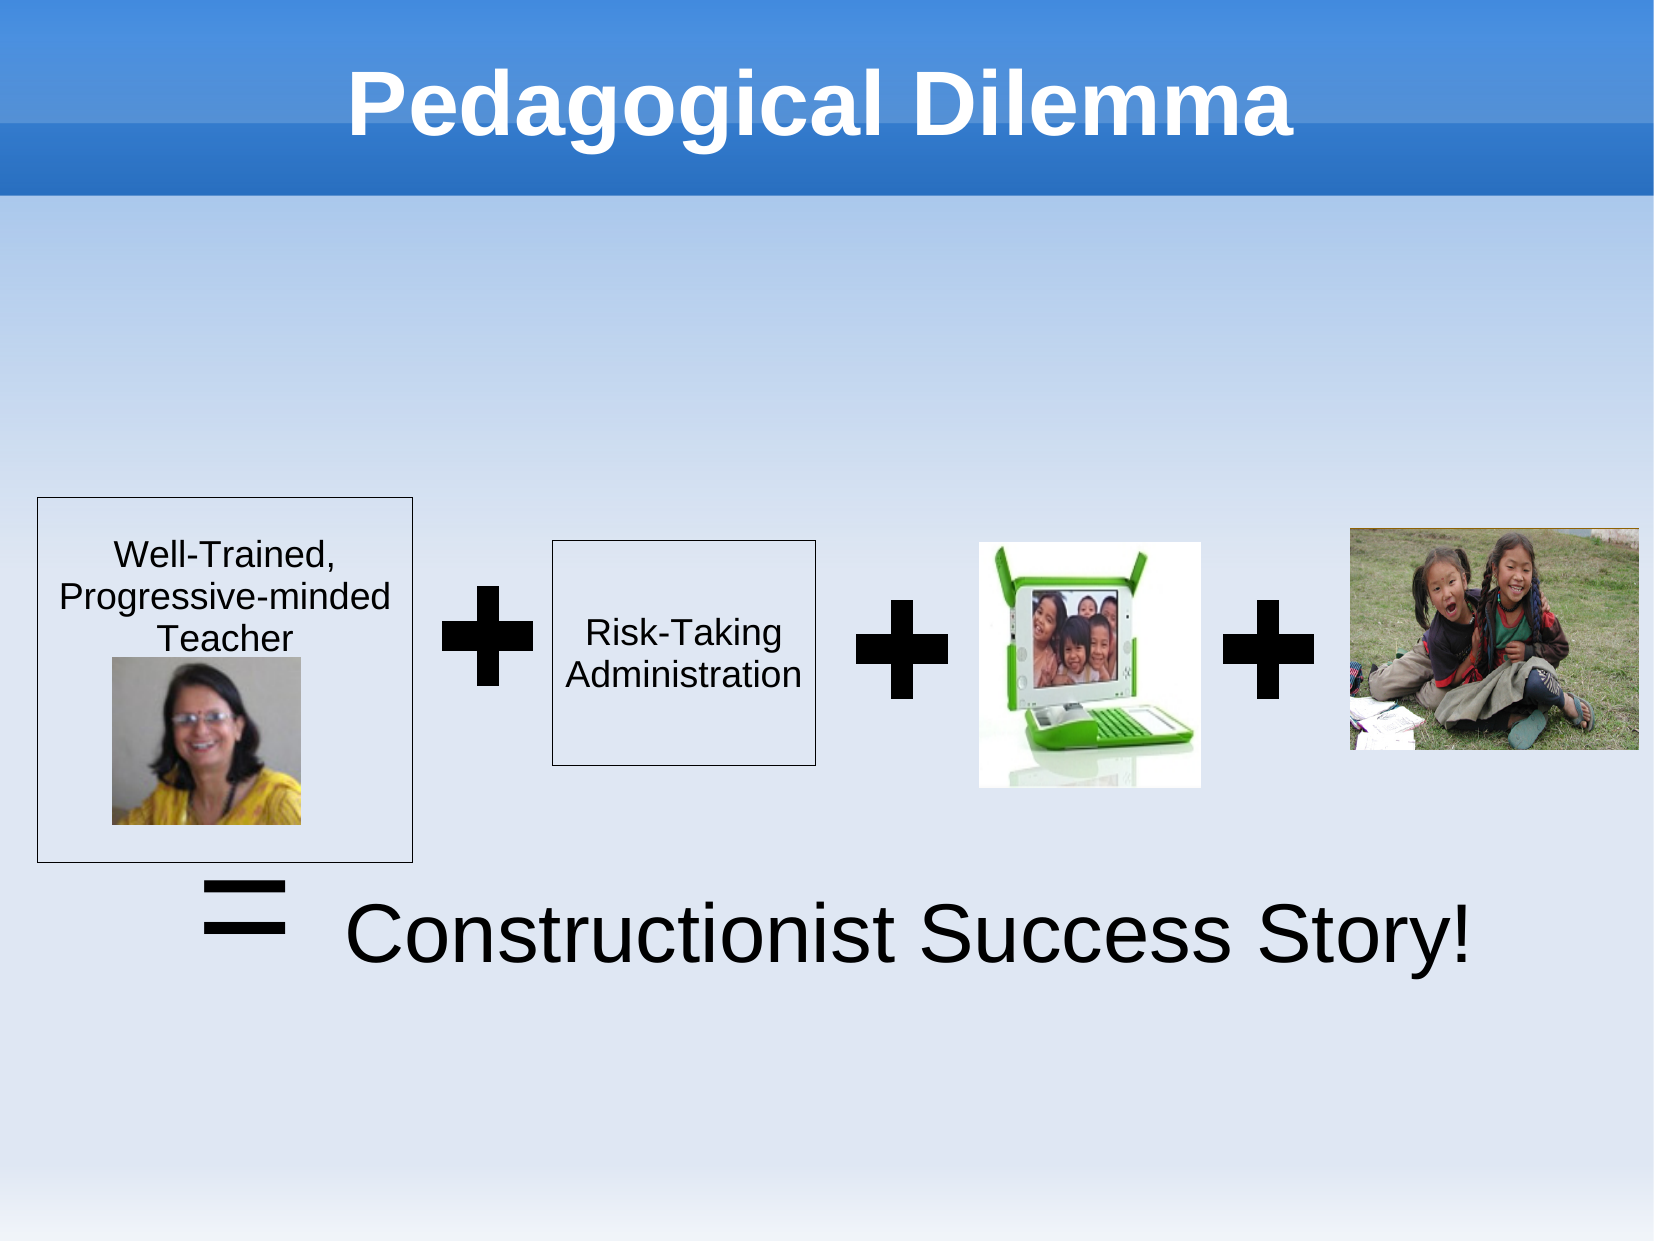

# Pedagogical Dilemma
= Constructionist Success Story!
Well-Trained,
Progressive-minded
Teacher
Risk-Taking
Administration